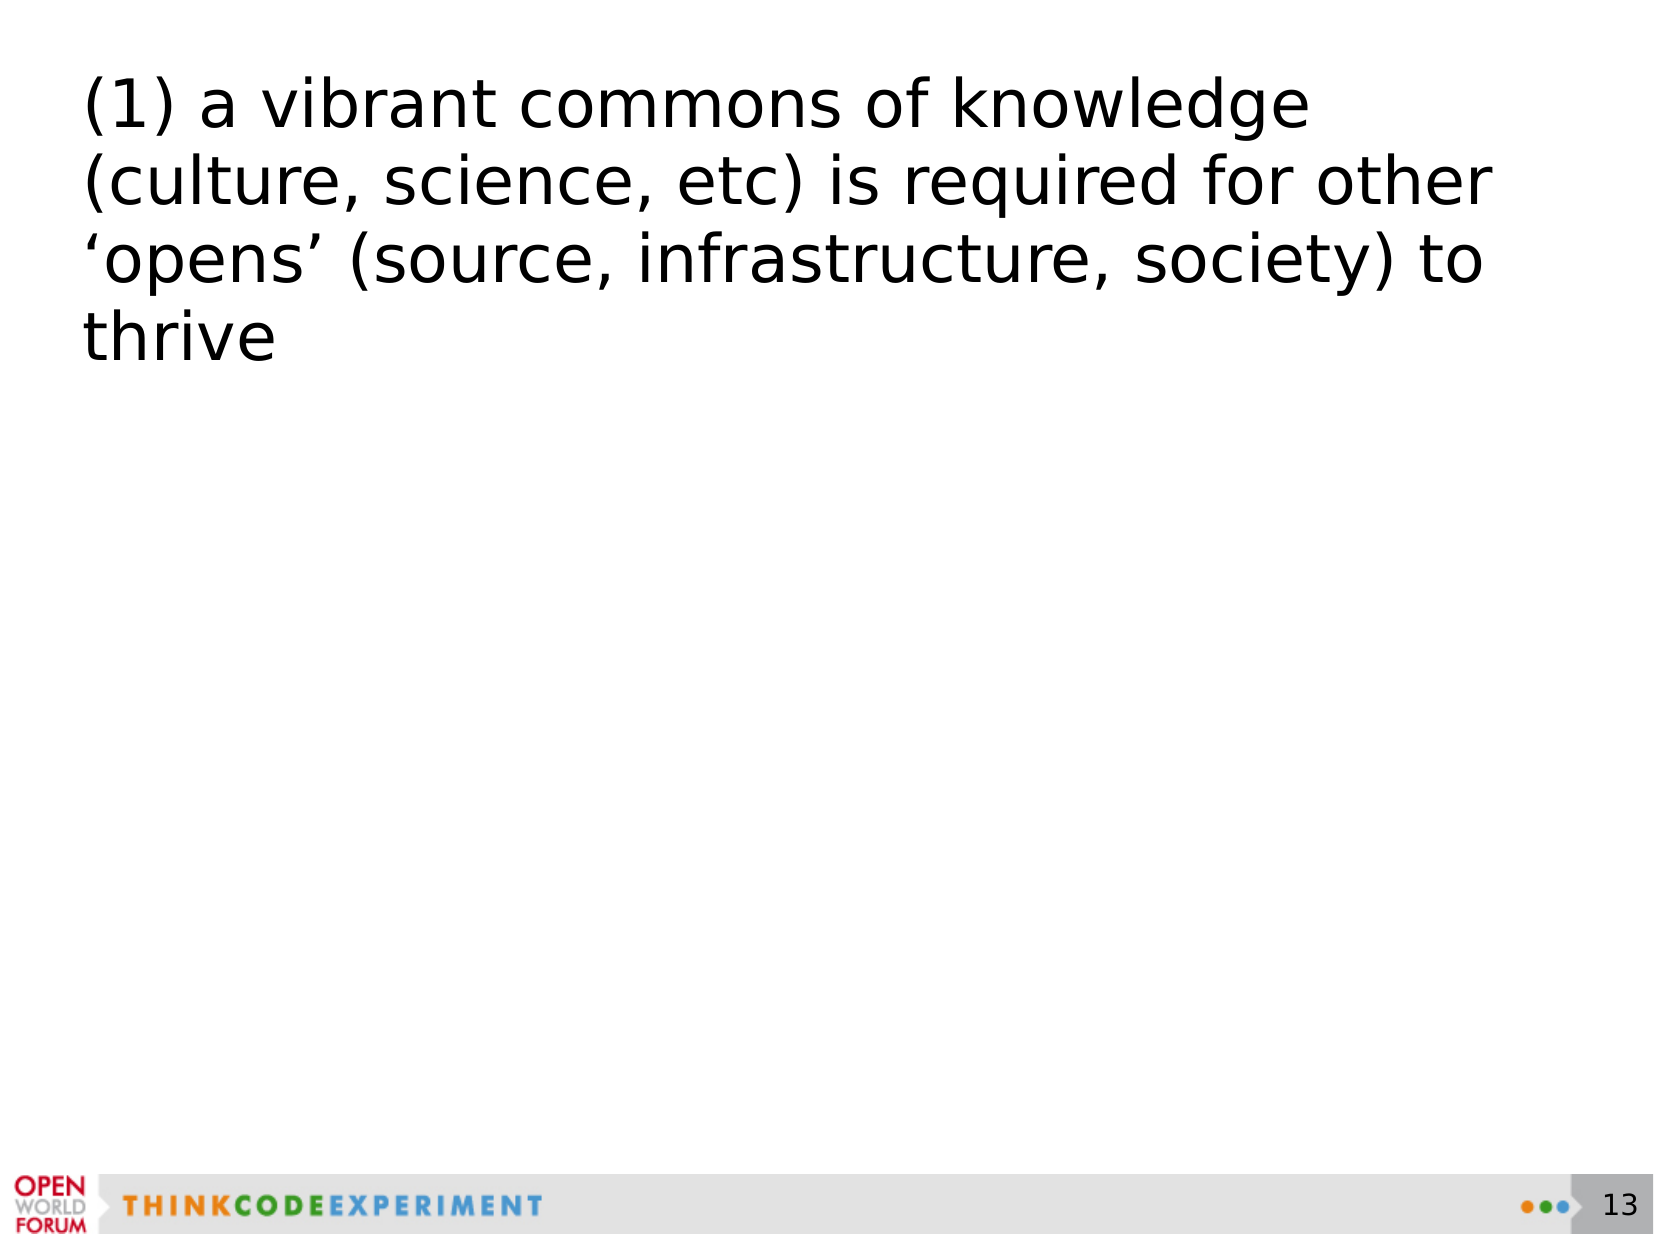

# (1) a vibrant commons of knowledge (culture, science, etc) is required for other ‘opens’ (source, infrastructure, society) to thrive